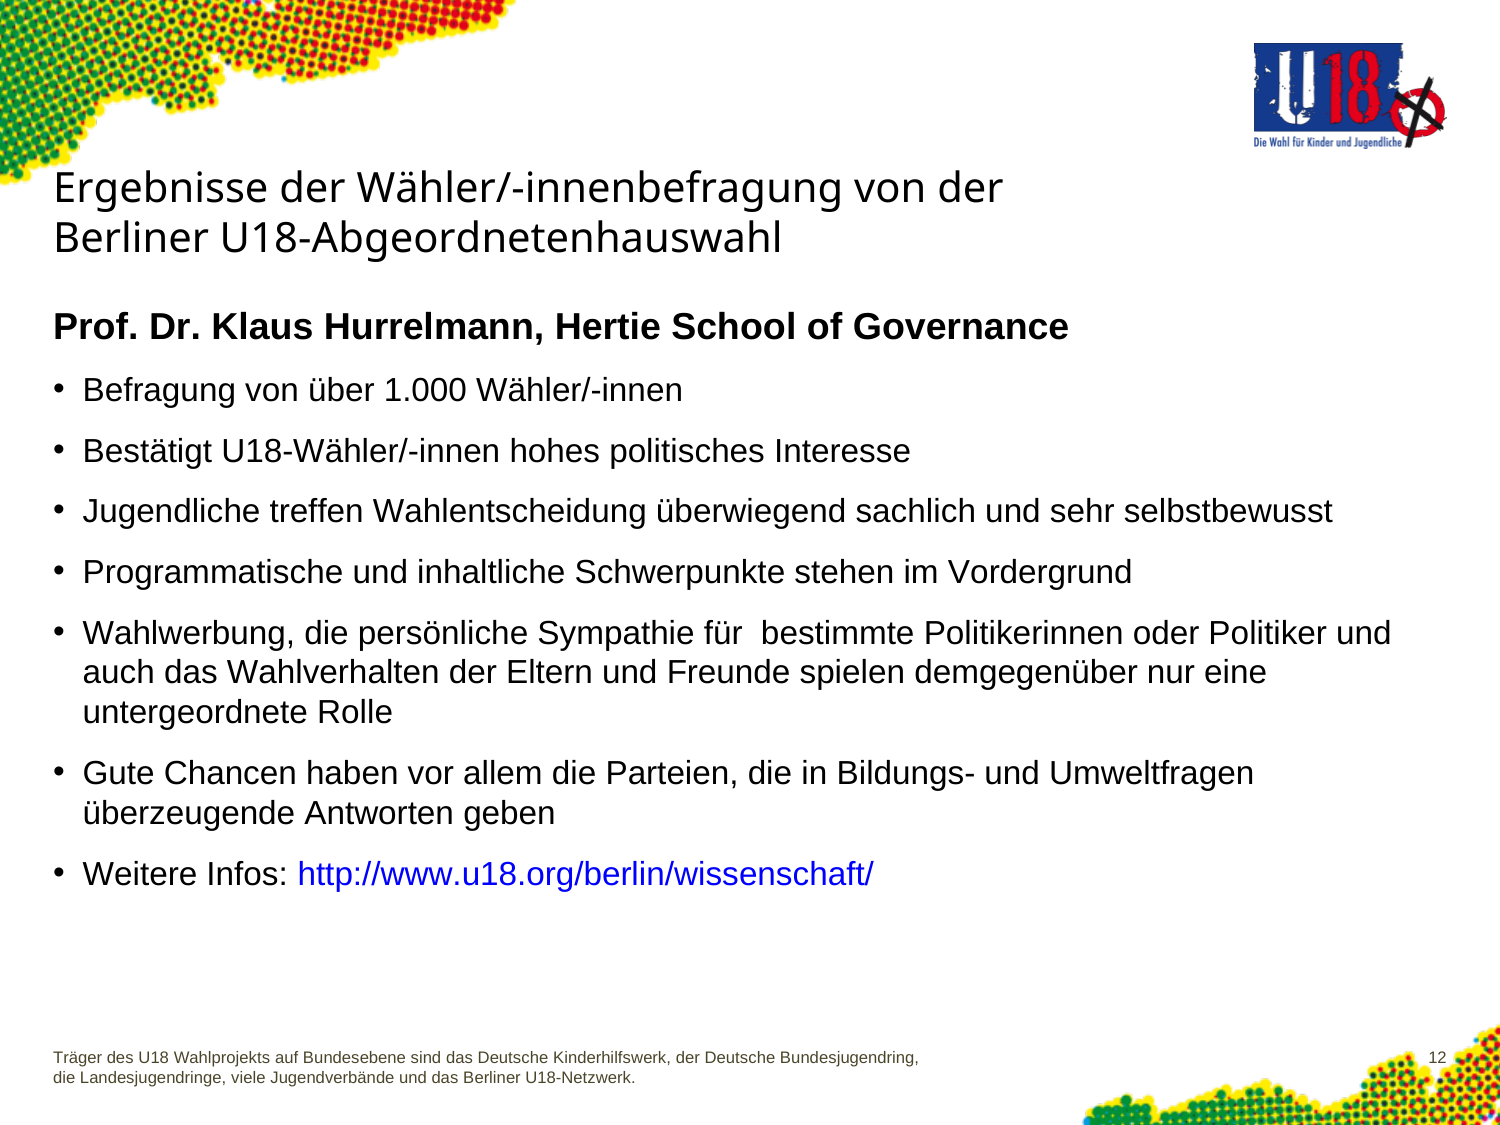

# Ergebnisse der Wähler/-innenbefragung von der Berliner U18-Abgeordnetenhauswahl
Prof. Dr. Klaus Hurrelmann, Hertie School of Governance
Befragung von über 1.000 Wähler/-innen
Bestätigt U18-Wähler/-innen hohes politisches Interesse
Jugendliche treffen Wahlentscheidung überwiegend sachlich und sehr selbstbewusst
Programmatische und inhaltliche Schwerpunkte stehen im Vordergrund
Wahlwerbung, die persönliche Sympathie für bestimmte Politikerinnen oder Politiker und
auch das Wahlverhalten der Eltern und Freunde spielen demgegenüber nur eine untergeordnete Rolle
Gute Chancen haben vor allem die Parteien, die in Bildungs- und Umweltfragen überzeugende Antworten geben
Weitere Infos: http://www.u18.org/berlin/wissenschaft/
Träger des U18 Wahlprojekts auf Bundesebene sind das Deutsche Kinderhilfswerk, der Deutsche Bundesjugendring,
die Landesjugendringe, viele Jugendverbände und das Berliner U18-Netzwerk.